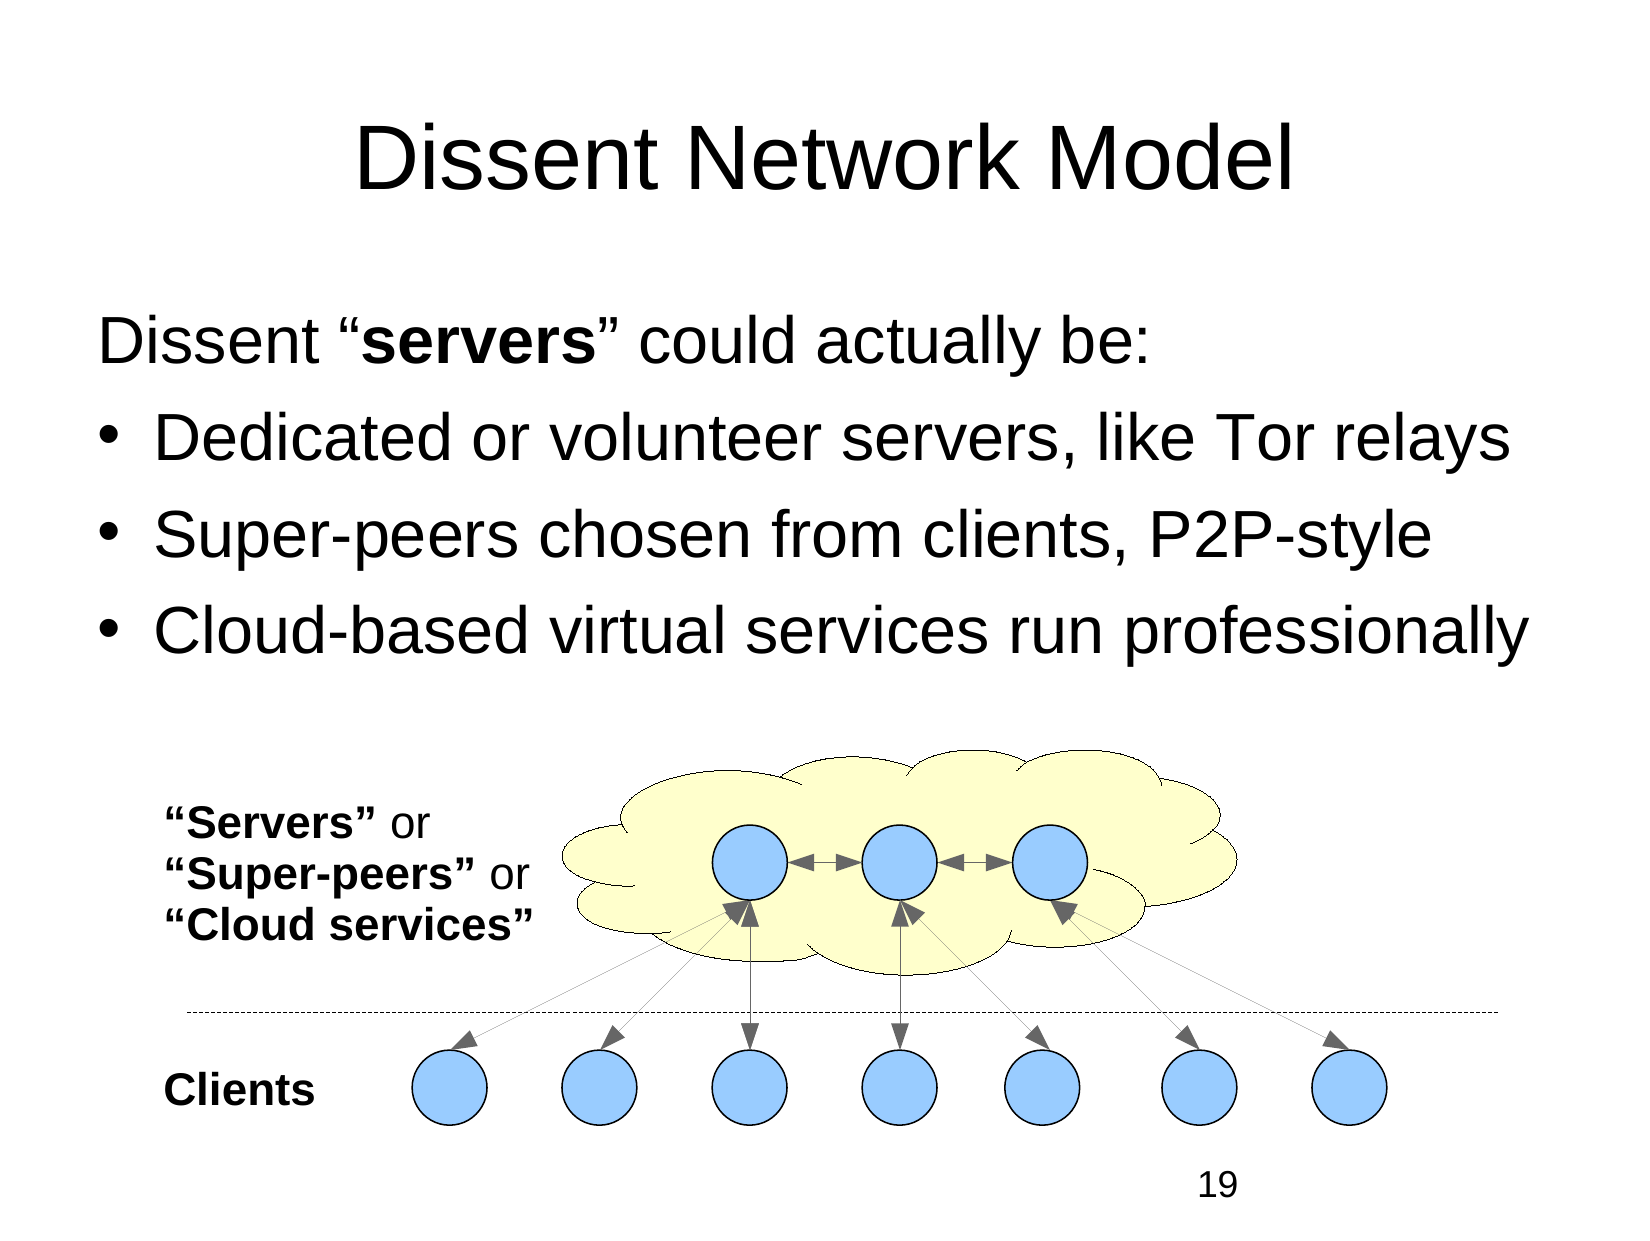

# Dissent Network Model
Dissent “servers” could actually be:
Dedicated or volunteer servers, like Tor relays
Super-peers chosen from clients, P2P-style
Cloud-based virtual services run professionally
“Servers” or
“Super-peers” or
“Cloud services”
Clients
19